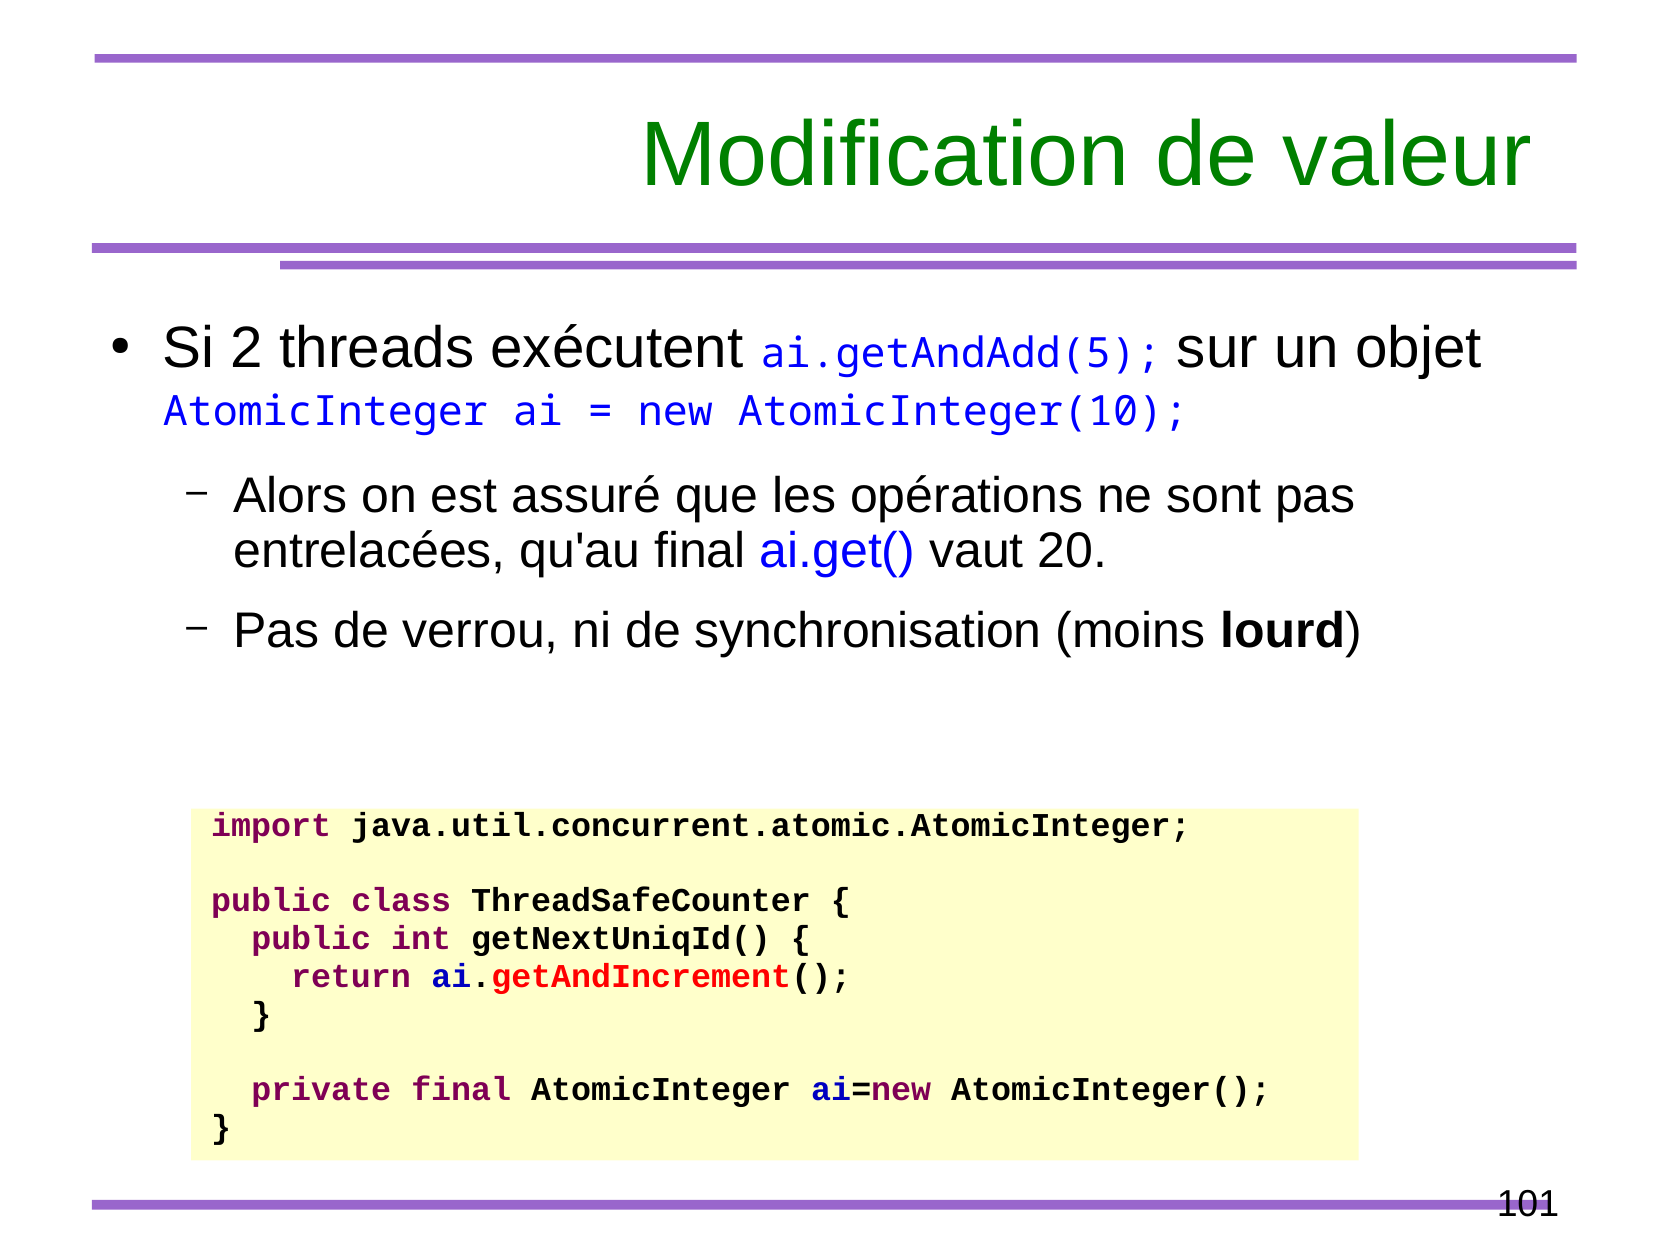

# Modification de valeur
Si 2 threads exécutent ai.getAndAdd(5); sur un objet AtomicInteger ai = new AtomicInteger(10);
Alors on est assuré que les opérations ne sont pas entrelacées, qu'au final ai.get() vaut 20.
Pas de verrou, ni de synchronisation (moins lourd)
 import java.util.concurrent.atomic.AtomicInteger;
 public class ThreadSafeCounter {
 public int getNextUniqId() {
 return ai.getAndIncrement();
 }
 private final AtomicInteger ai=new AtomicInteger();
 }